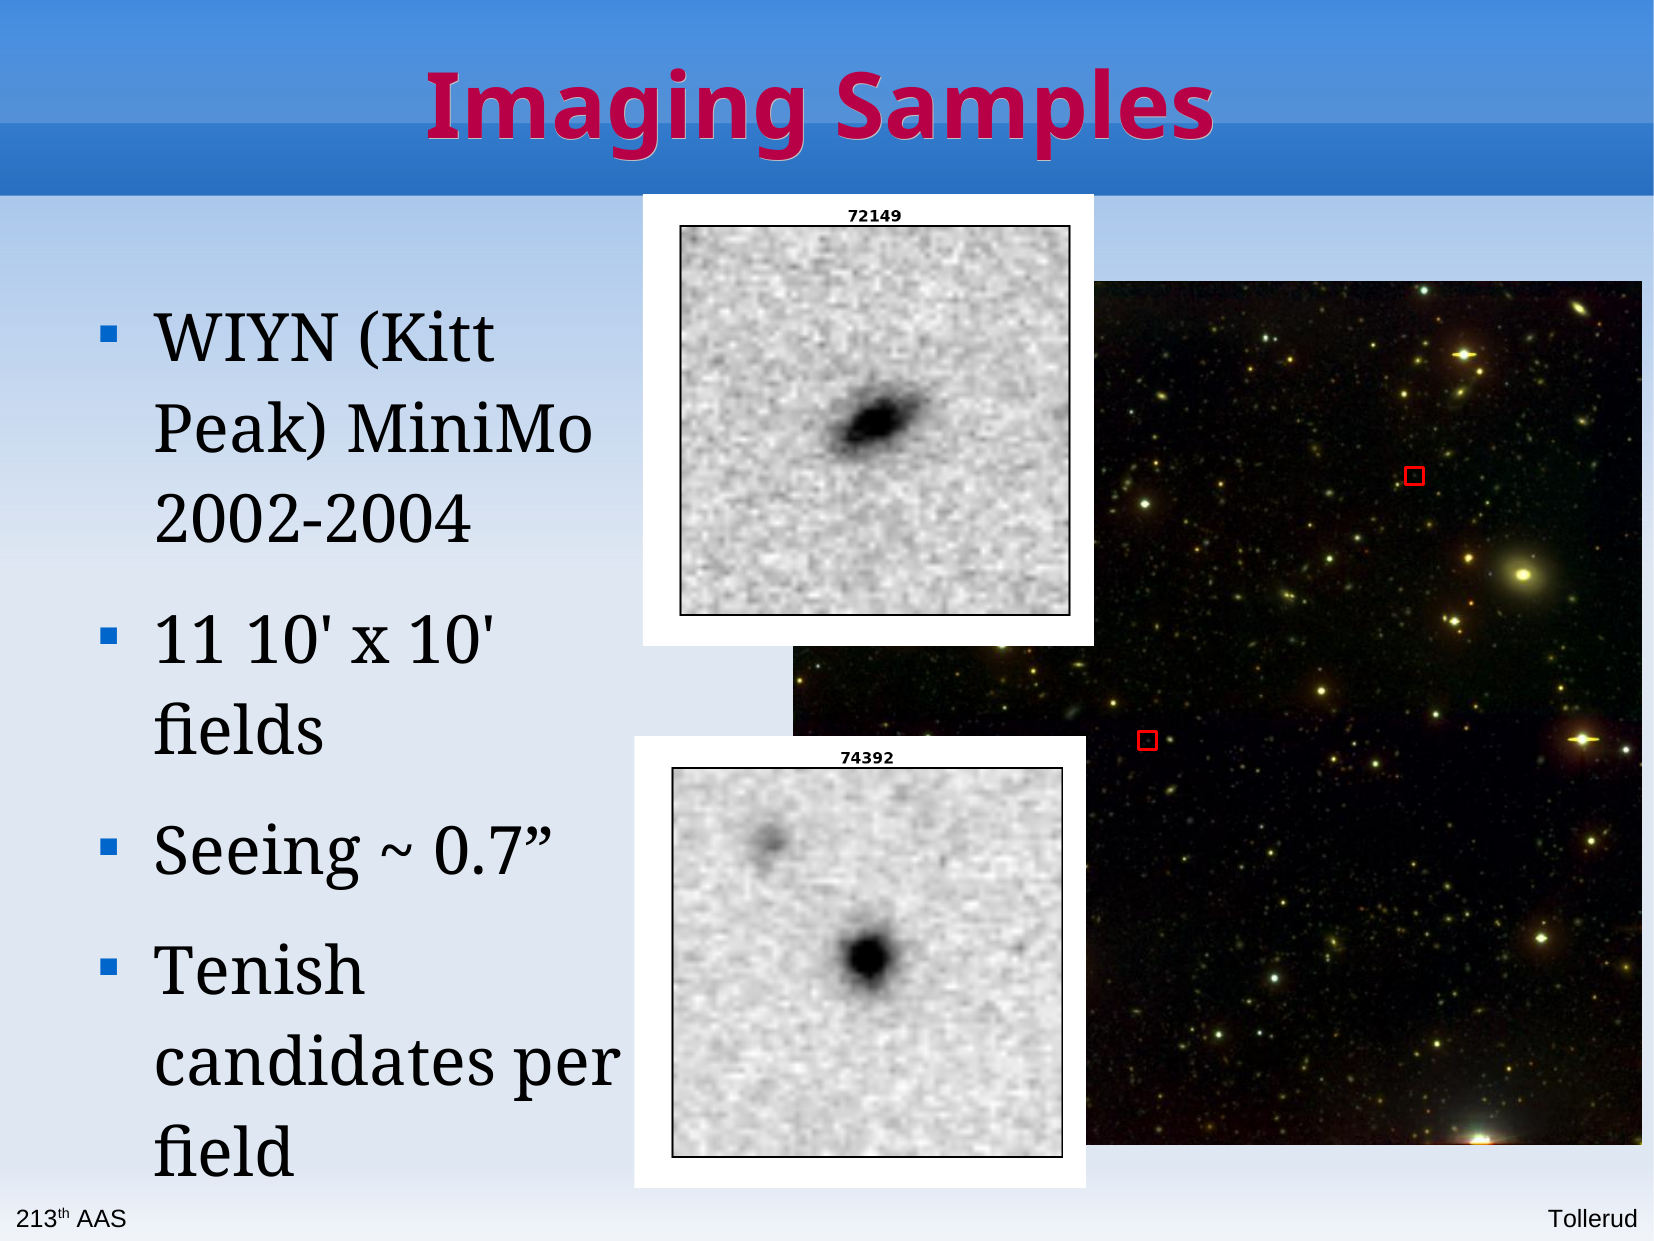

# Imaging Samples
WIYN (Kitt Peak) MiniMo 2002-2004
11 10' x 10' fields
Seeing ~ 0.7”
Tenish candidates per field